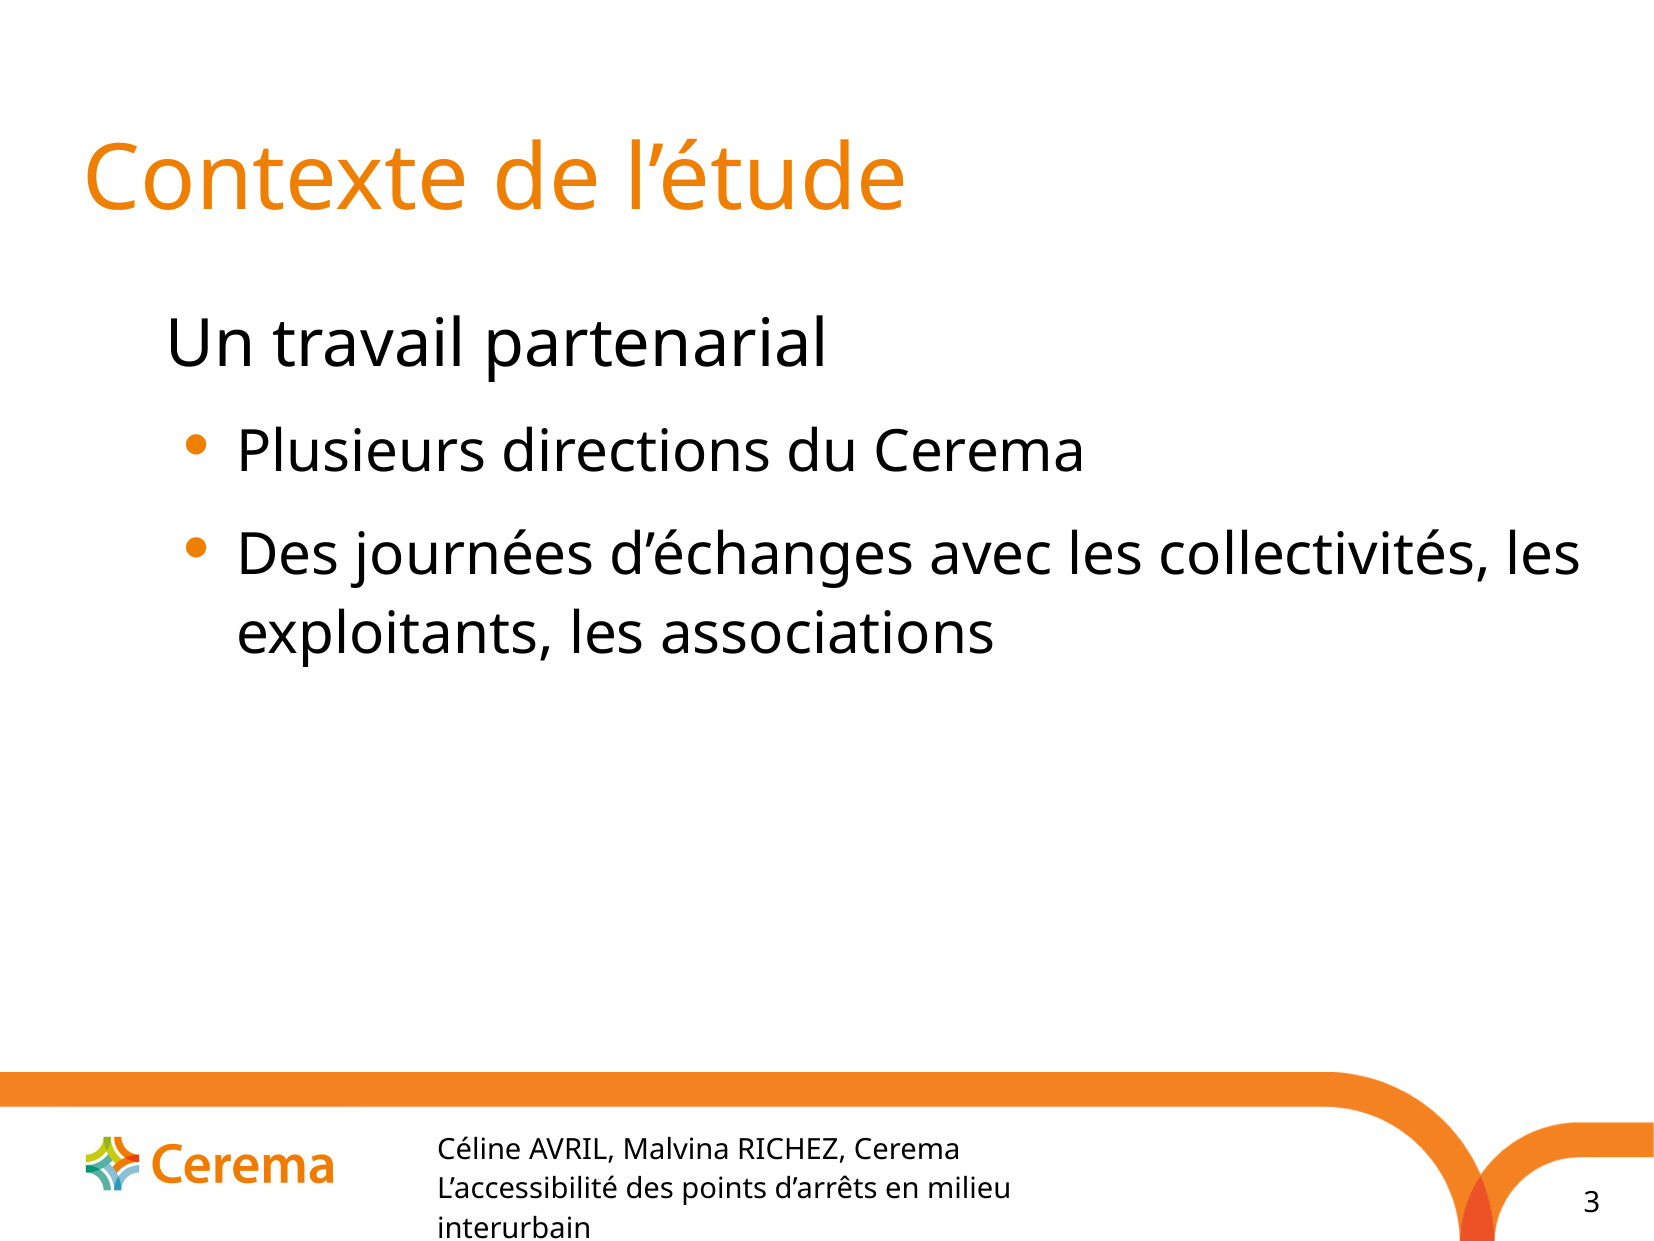

# Contexte de l’étude
Un travail partenarial
Plusieurs directions du Cerema
Des journées d’échanges avec les collectivités, les exploitants, les associations
3